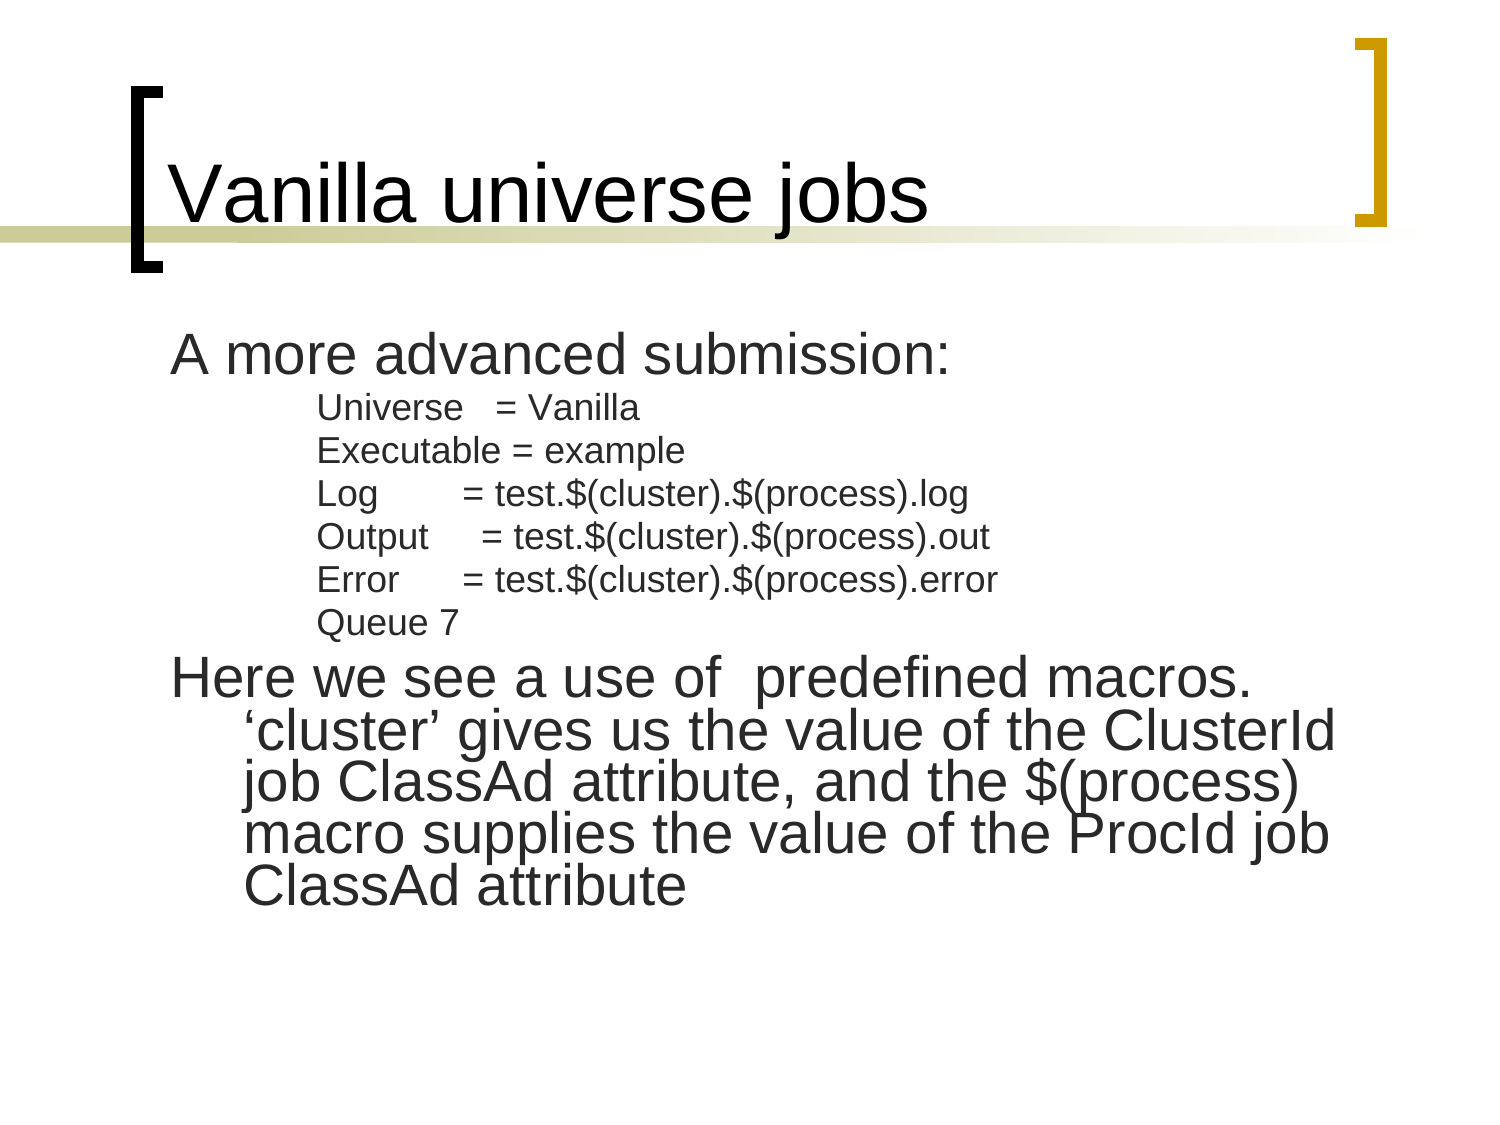

# Vanilla universe jobs
A more advanced submission:
Universe = Vanilla
Executable = example
Log = test.$(cluster).$(process).log
Output = test.$(cluster).$(process).out
Error = test.$(cluster).$(process).error
Queue 7
Here we see a use of predefined macros. ‘cluster’ gives us the value of the ClusterId job ClassAd attribute, and the $(process) macro supplies the value of the ProcId job ClassAd attribute